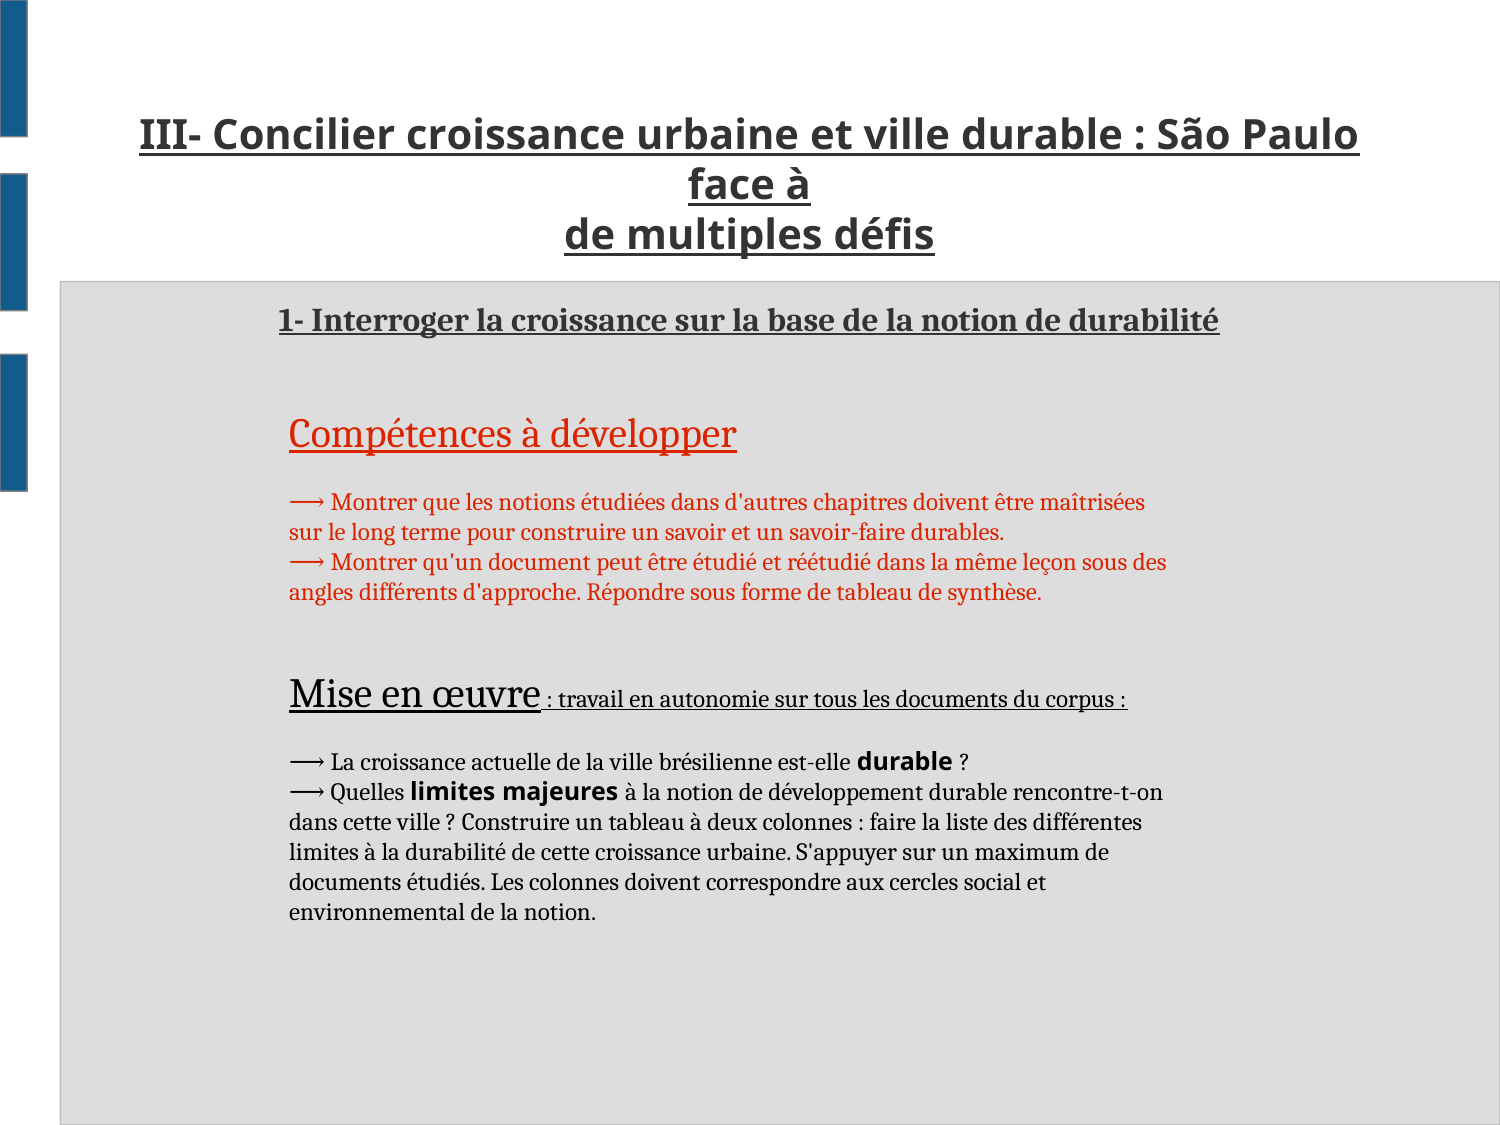

# III- Concilier croissance urbaine et ville durable : São Paulo face à de multiples défis 1- Interroger la croissance sur la base de la notion de durabilité
Compétences à développer
⟶ Montrer que les notions étudiées dans d'autres chapitres doivent être maîtrisées
sur le long terme pour construire un savoir et un savoir-faire durables.
⟶ Montrer qu'un document peut être étudié et réétudié dans la même leçon sous des
angles différents d'approche. Répondre sous forme de tableau de synthèse.
Mise en œuvre : travail en autonomie sur tous les documents du corpus :
⟶ La croissance actuelle de la ville brésilienne est-elle durable ?
⟶ Quelles limites majeures à la notion de développement durable rencontre-t-on dans cette ville ? Construire un tableau à deux colonnes : faire la liste des différentes limites à la durabilité de cette croissance urbaine. S'appuyer sur un maximum de documents étudiés. Les colonnes doivent correspondre aux cercles social et environnemental de la notion.